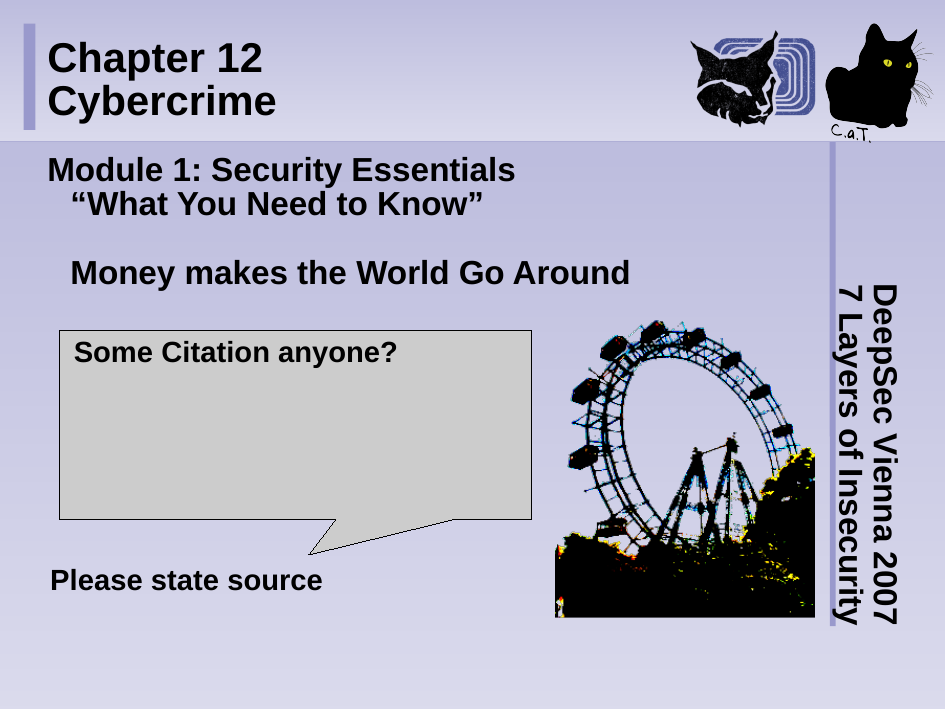

# Chapter 12 Cybercrime
Module 1: Security Essentials
“What You Need to Know”
Money makes the World Go Around
Some Citation anyone?
Please state source